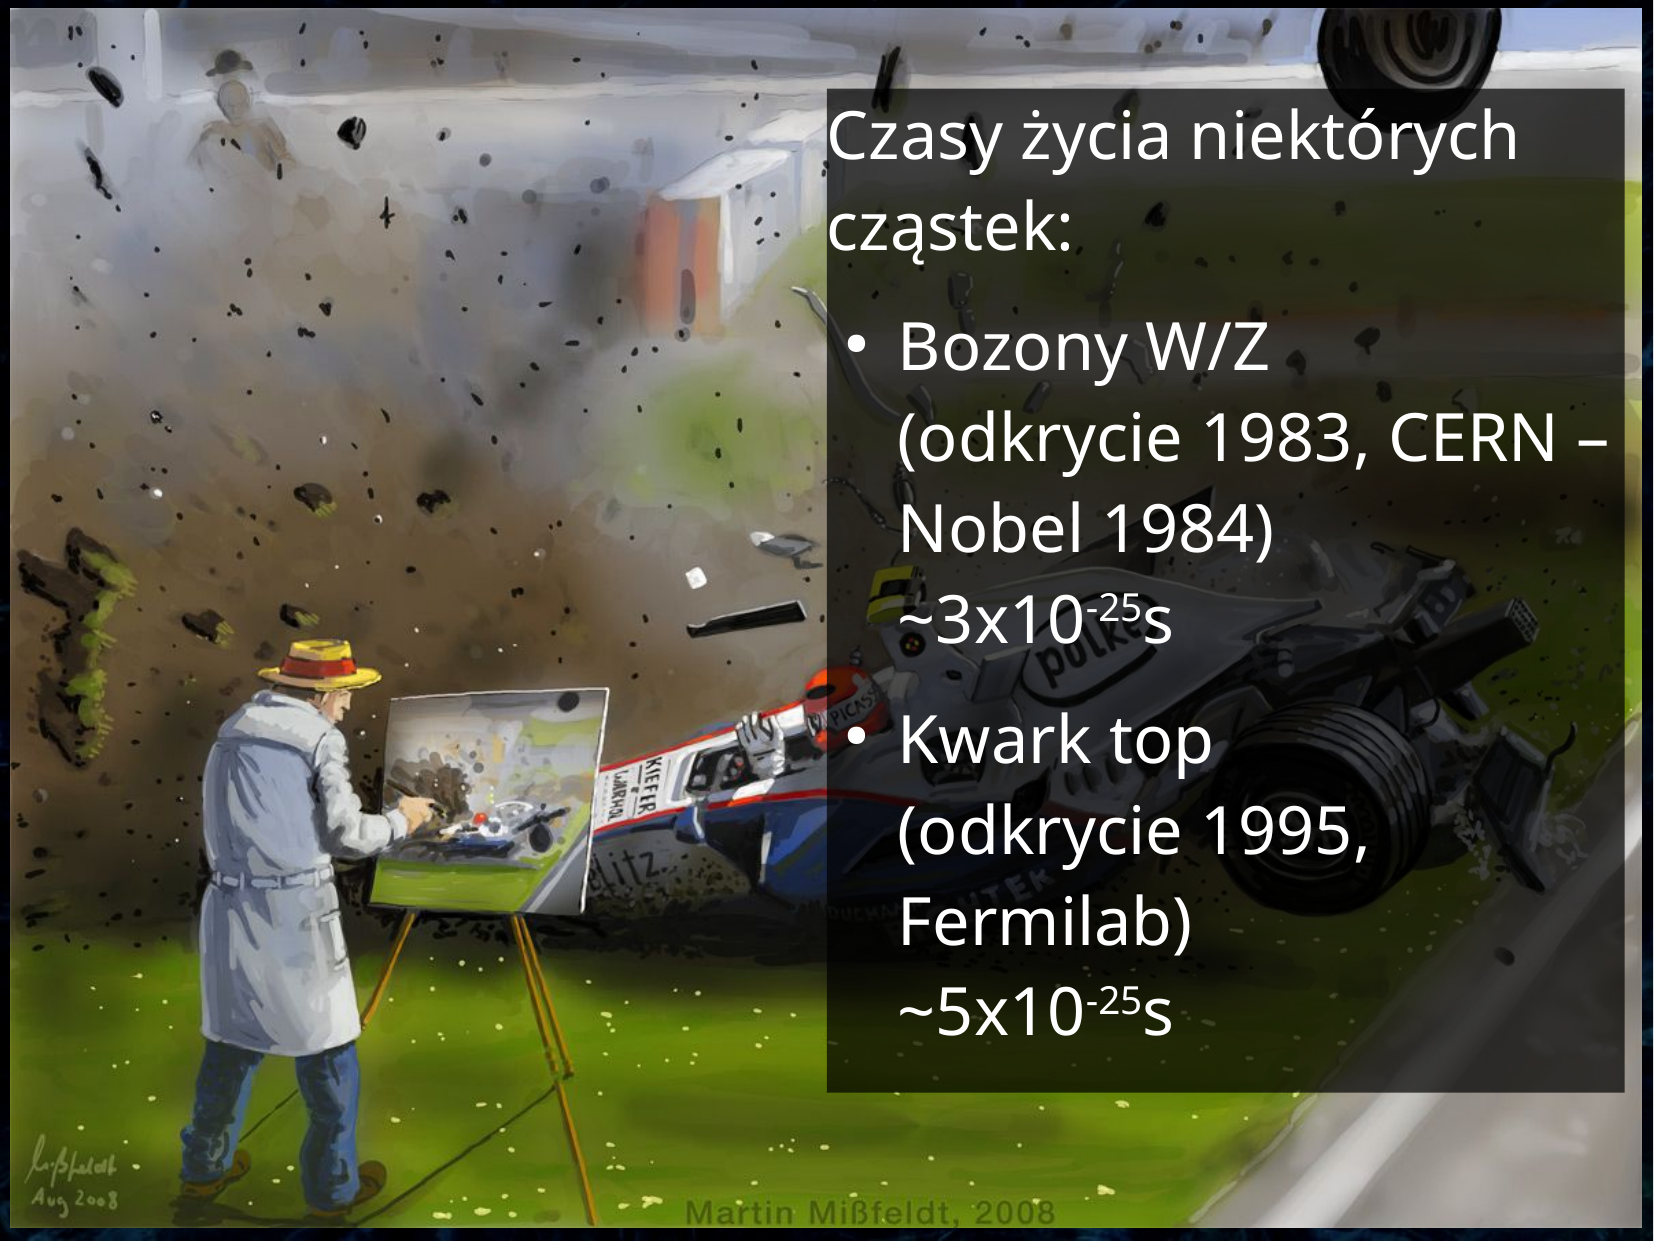

# Czasy życia niektórych cząstek:
Bozony W/Z
(odkrycie 1983, CERN – Nobel 1984)
~3x10-25s
Kwark top
(odkrycie 1995, Fermilab)
~5x10-25s